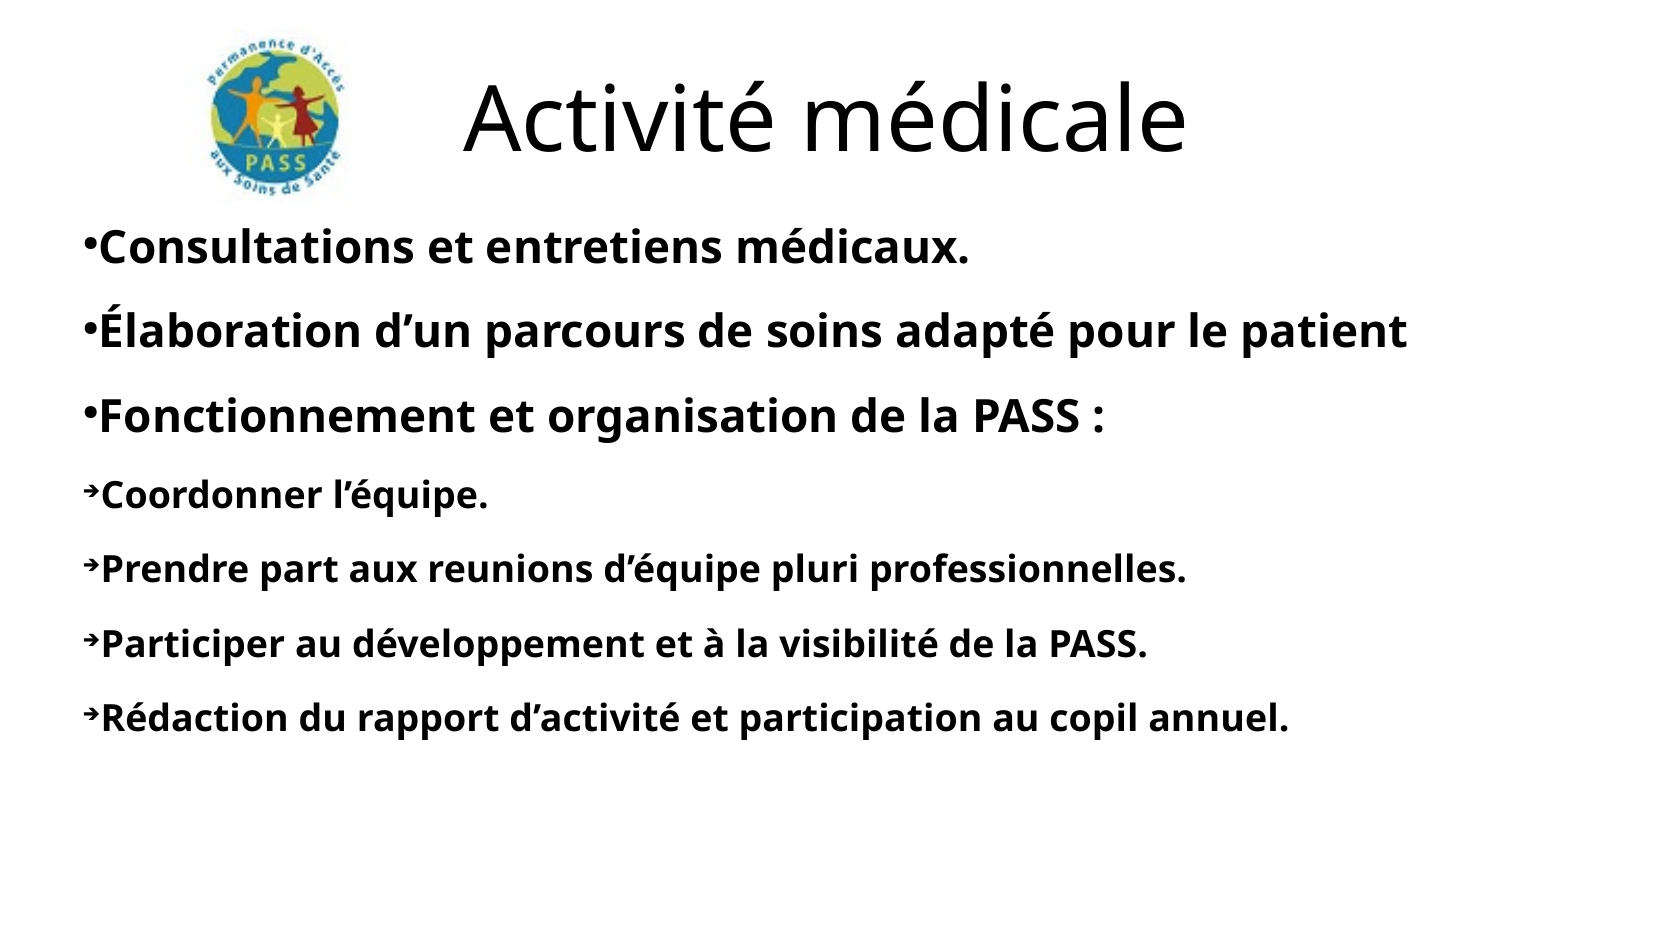

# Activité médicale
Consultations et entretiens médicaux.
Élaboration d’un parcours de soins adapté pour le patient
Fonctionnement et organisation de la PASS :
Coordonner l’équipe.
Prendre part aux reunions d’équipe pluri professionnelles.
Participer au développement et à la visibilité de la PASS.
Rédaction du rapport d’activité et participation au copil annuel.